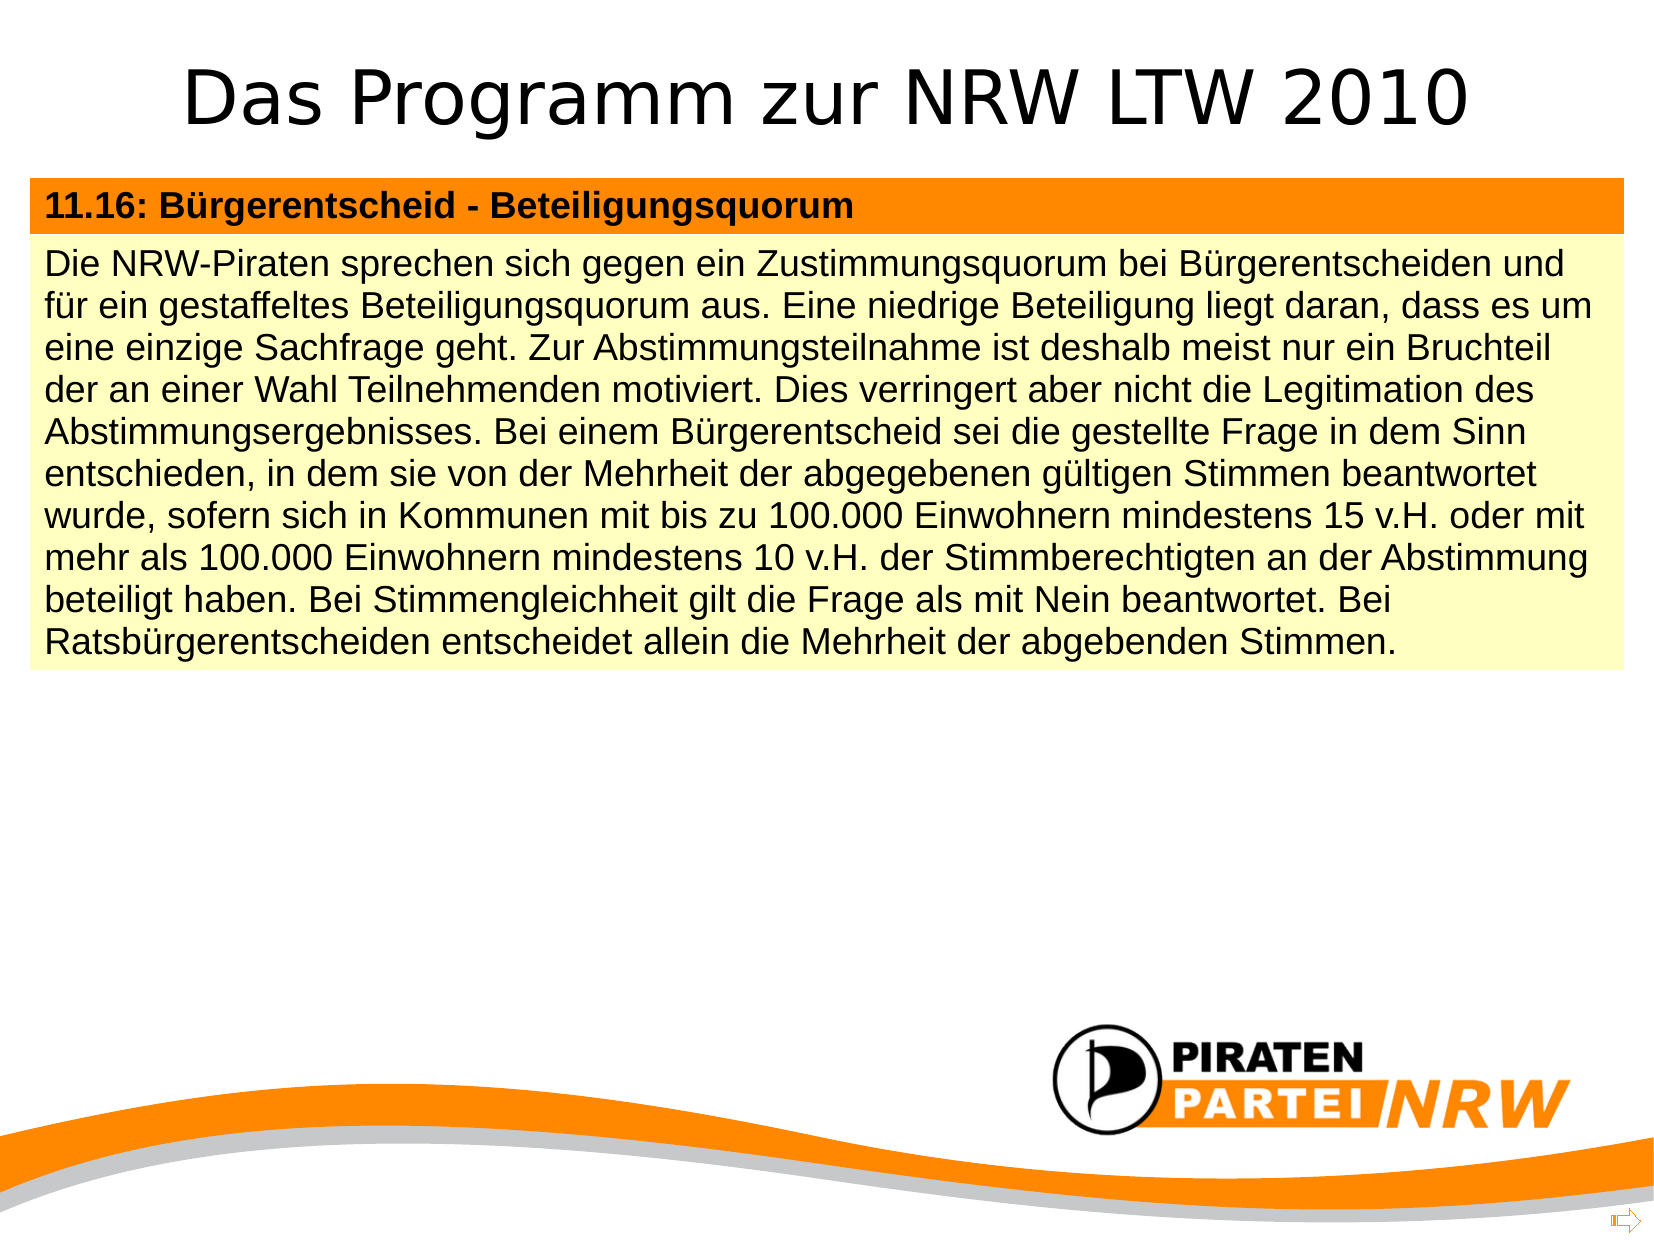

# Das Programm zur NRW LTW 2010
| 11.16: Bürgerentscheid - Beteiligungsquorum |
| --- |
| Die NRW-Piraten sprechen sich gegen ein Zustimmungsquorum bei Bürgerentscheiden und für ein gestaffeltes Beteiligungsquorum aus. Eine niedrige Beteiligung liegt daran, dass es um eine einzige Sachfrage geht. Zur Abstimmungsteilnahme ist deshalb meist nur ein Bruchteil der an einer Wahl Teilnehmenden motiviert. Dies verringert aber nicht die Legitimation des Abstimmungsergebnisses. Bei einem Bürgerentscheid sei die gestellte Frage in dem Sinn entschieden, in dem sie von der Mehrheit der abgegebenen gültigen Stimmen beantwortet wurde, sofern sich in Kommunen mit bis zu 100.000 Einwohnern mindestens 15 v.H. oder mit mehr als 100.000 Einwohnern mindestens 10 v.H. der Stimmberechtigten an der Abstimmung beteiligt haben. Bei Stimmengleichheit gilt die Frage als mit Nein beantwortet. Bei Ratsbürgerentscheiden entscheidet allein die Mehrheit der abgebenden Stimmen. |